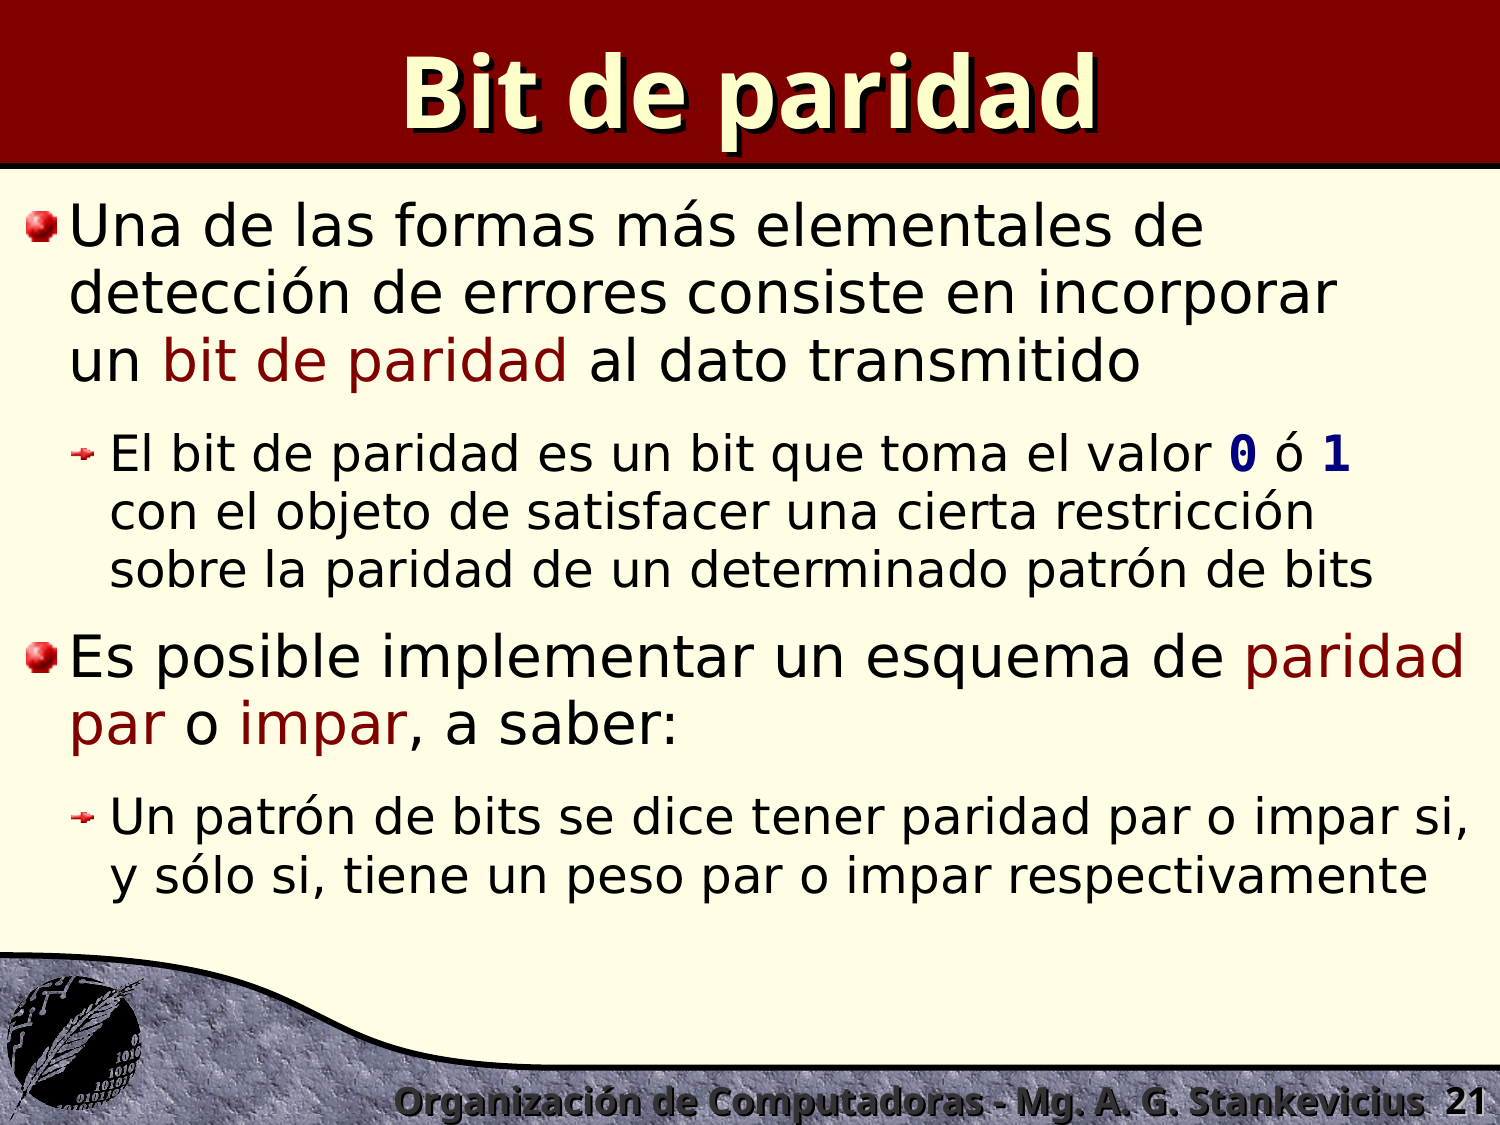

# Bit de paridad
Una de las formas más elementales de detección de errores consiste en incorporar
un bit de paridad al dato transmitido
El bit de paridad es un bit que toma el valor 0 ó 1
con el objeto de satisfacer una cierta restricción
sobre la paridad de un determinado patrón de bits
Es posible implementar un esquema de paridad par o impar, a saber:
Un patrón de bits se dice tener paridad par o impar si, y sólo si, tiene un peso par o impar respectivamente
21